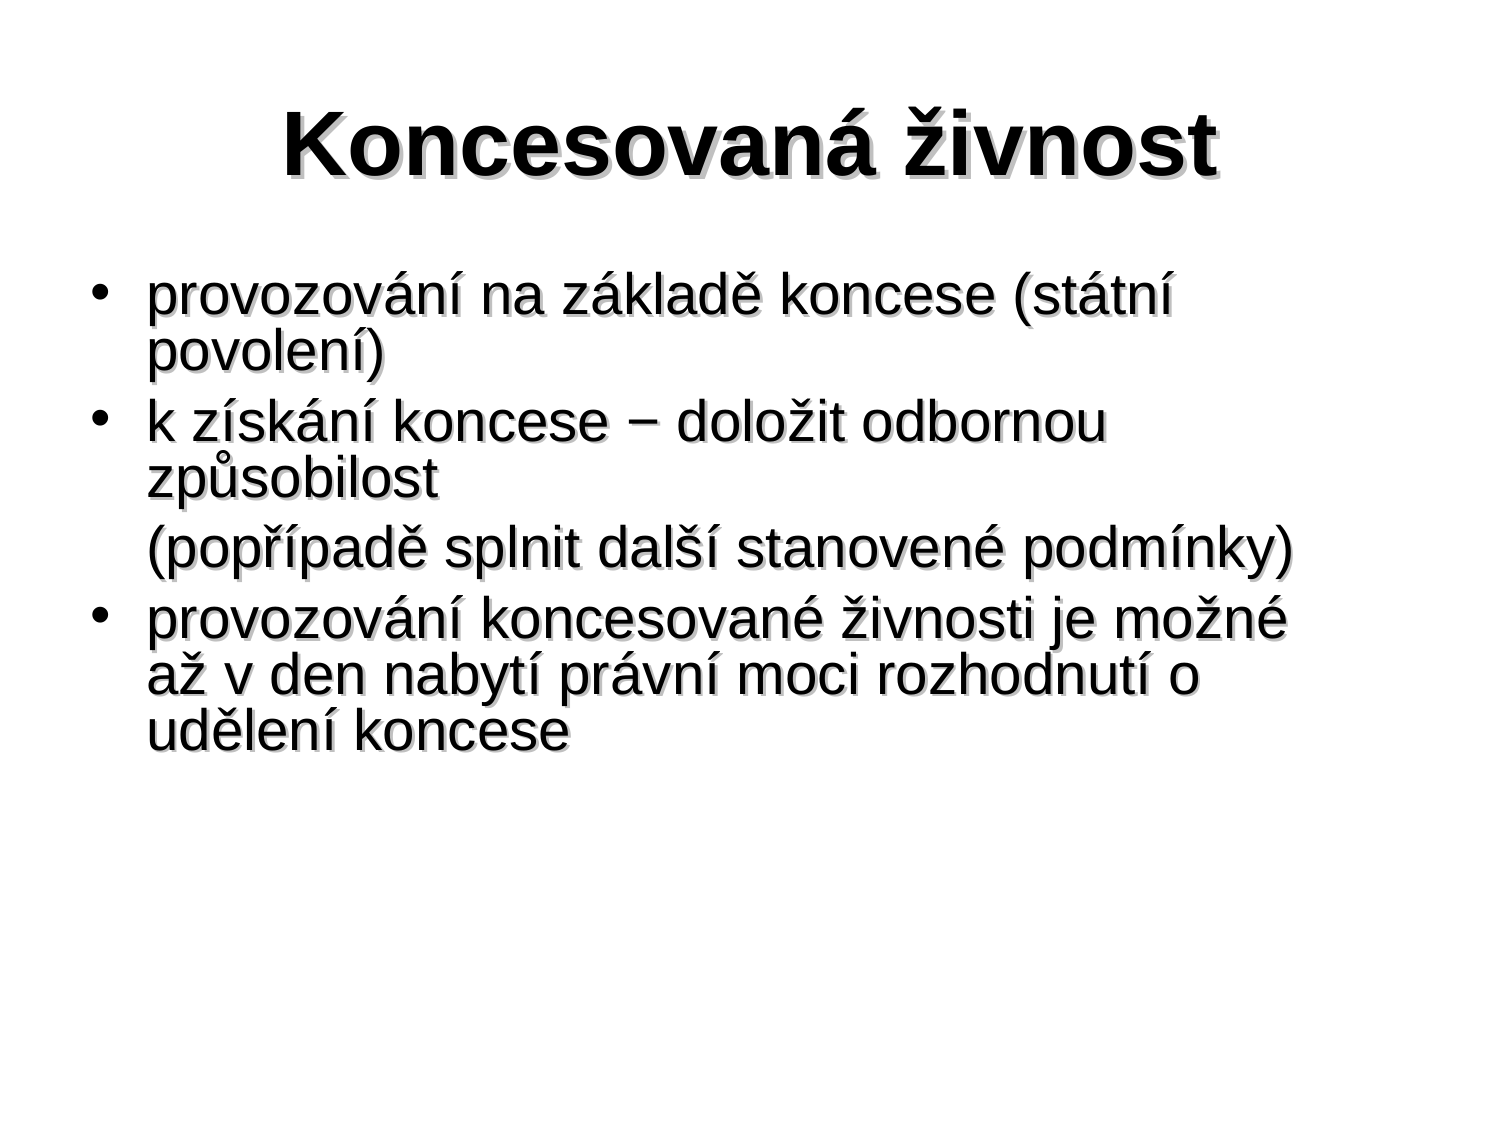

# Koncesovaná živnost
provozování na základě koncese (státní povolení)
k získání koncese − doložit odbornou způsobilost
	(popřípadě splnit další stanovené podmínky)
provozování koncesované živnosti je možné
až v den nabytí právní moci rozhodnutí o udělení koncese